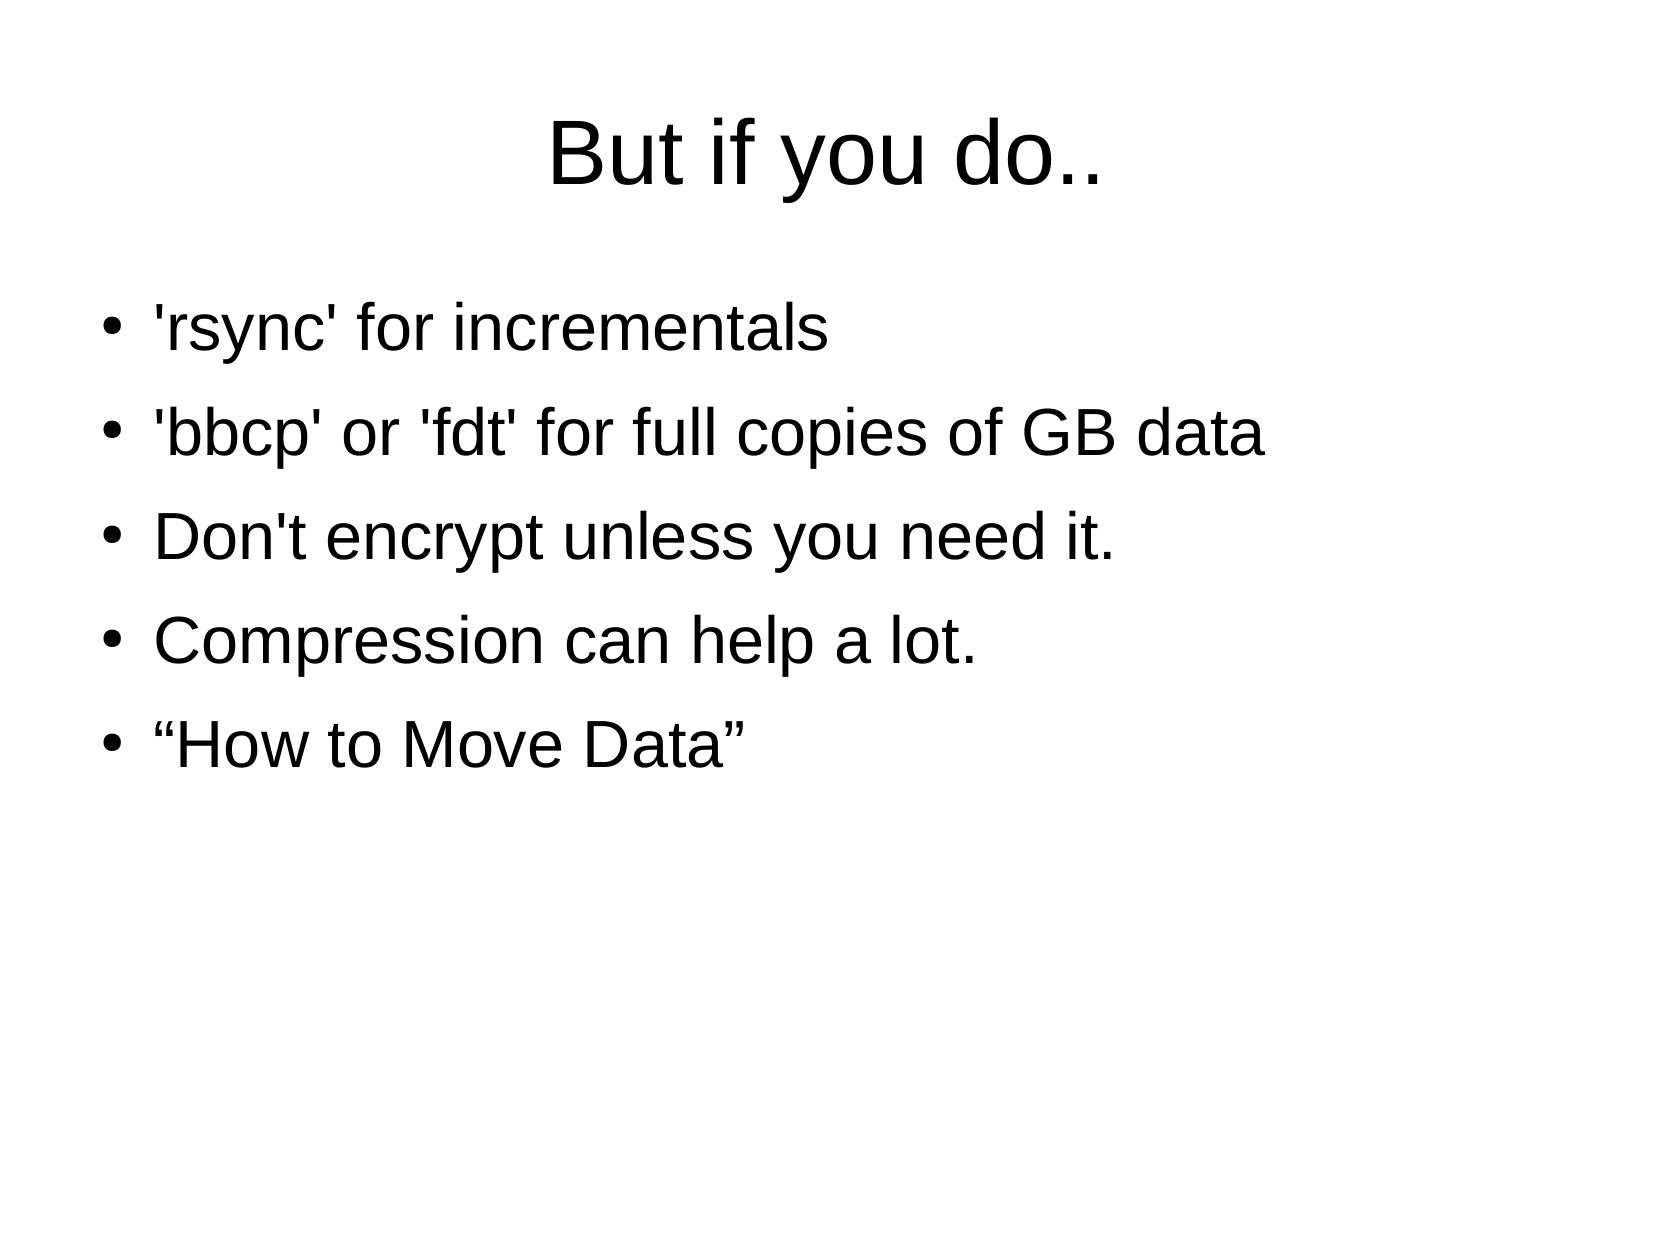

# But if you do..
'rsync' for incrementals
'bbcp' or 'fdt' for full copies of GB data
Don't encrypt unless you need it.
Compression can help a lot.
“How to Move Data”